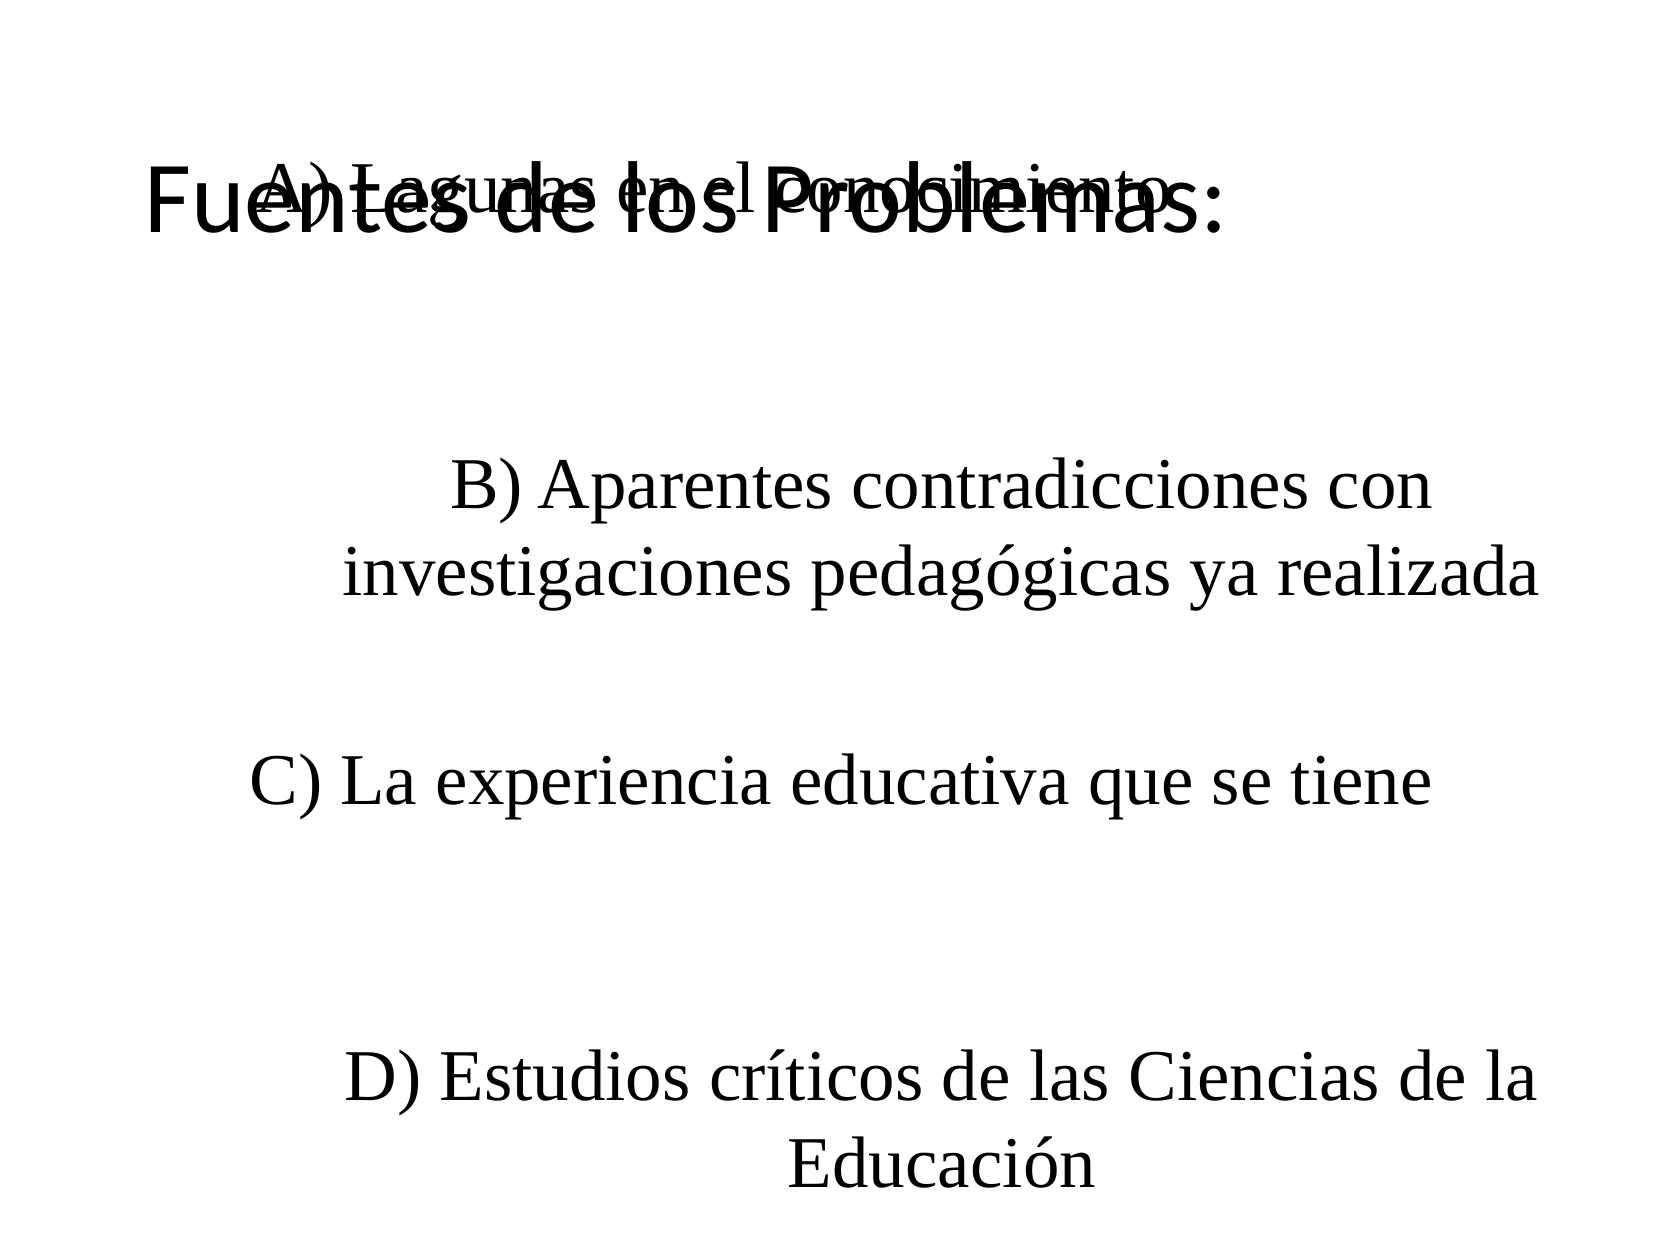

# Fuentes de los Problemas:
A) Lagunas en el conocimiento
B) Aparentes contradicciones con investigaciones pedagógicas ya realizada
C) La experiencia educativa que se tiene
D) Estudios críticos de las Ciencias de la Educación